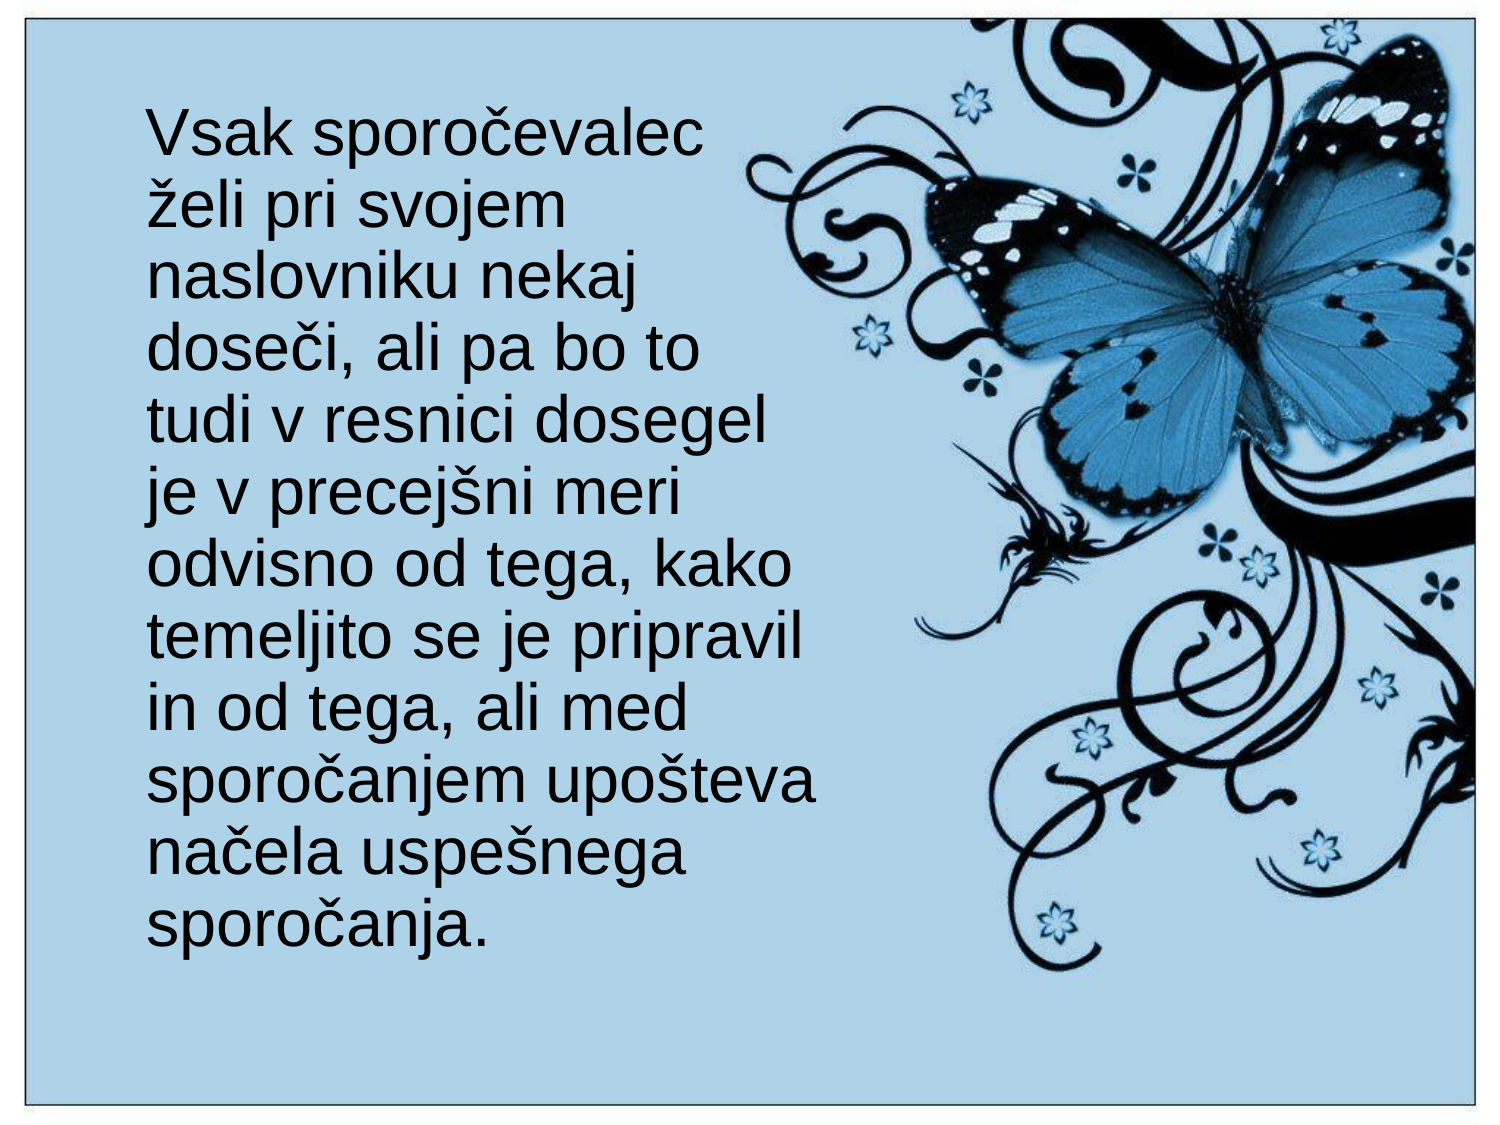

# Vsak sporočevalec želi pri svojem naslovniku nekaj doseči, ali pa bo to tudi v resnici dosegel je v precejšni meri odvisno od tega, kako temeljito se je pripravil in od tega, ali med sporočanjem upošteva načela uspešnega sporočanja.